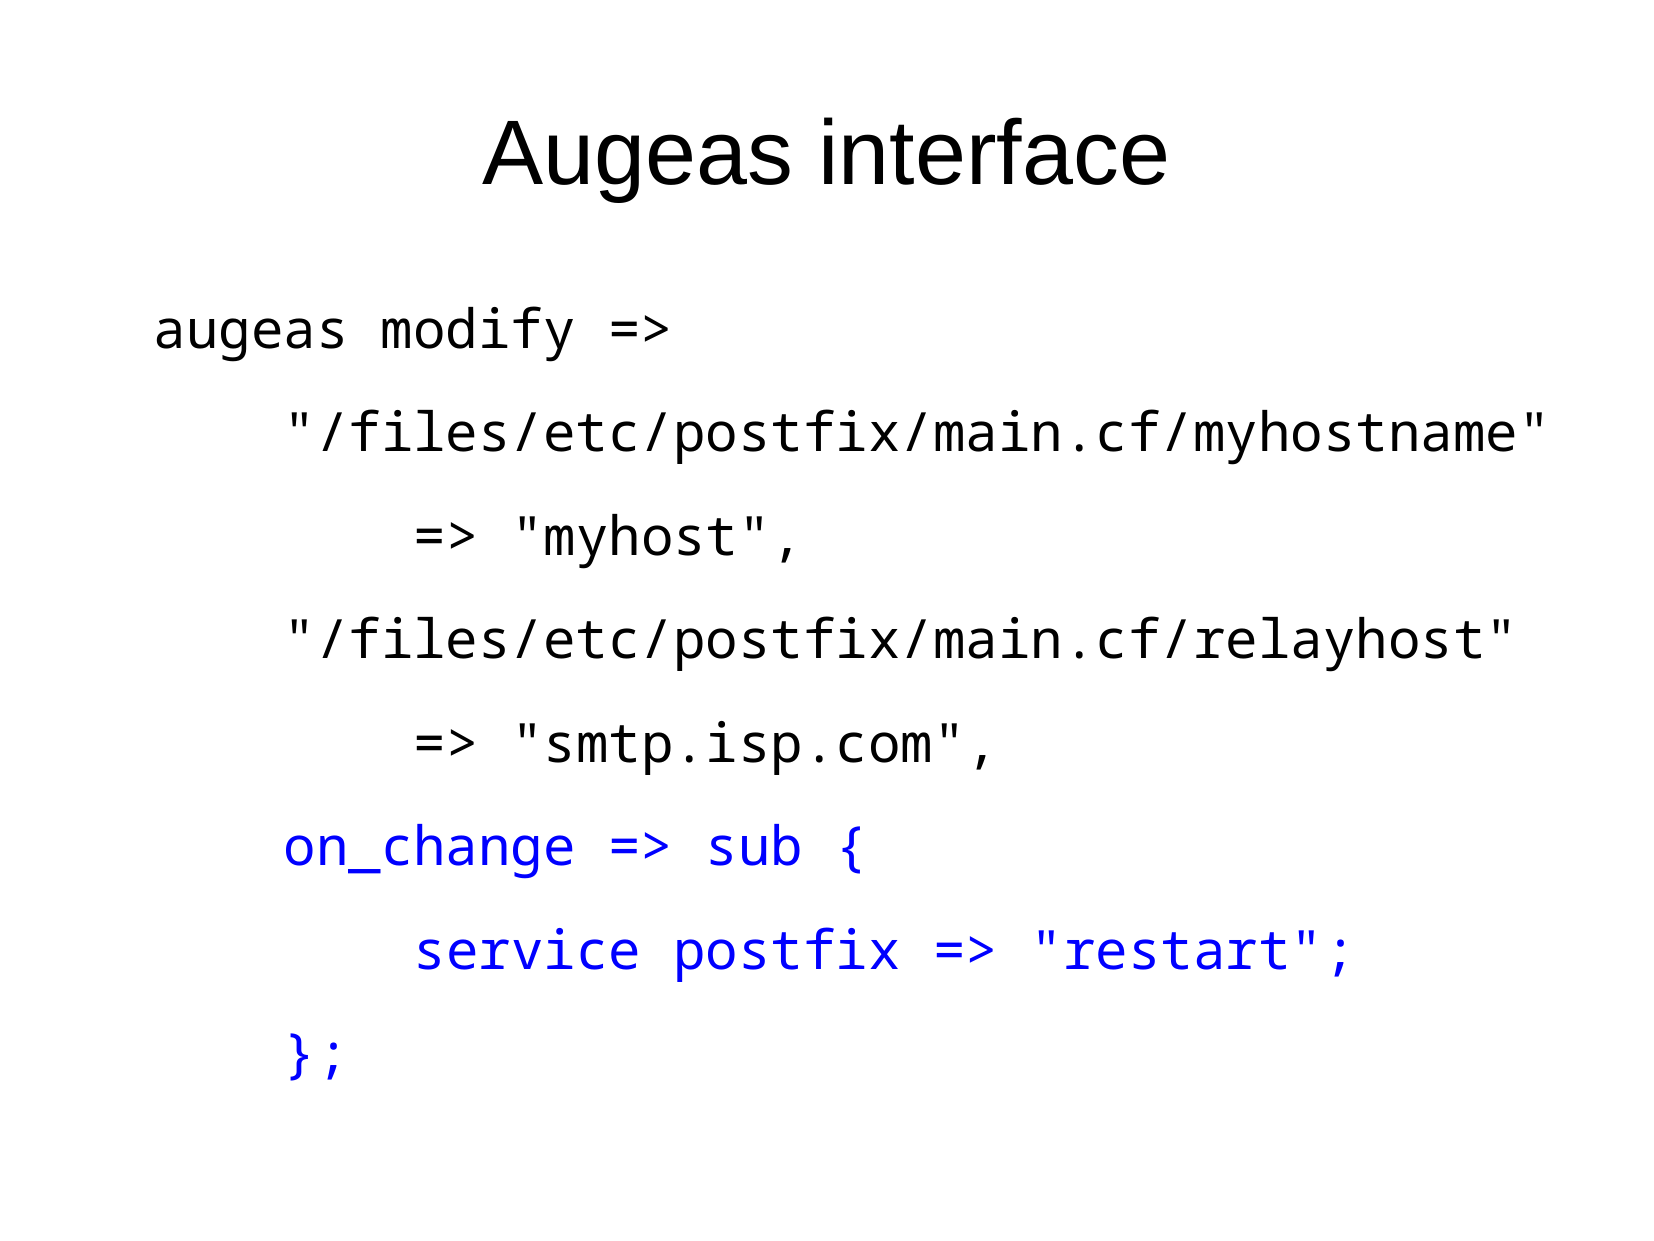

# Augeas interface
augeas modify =>
 "/files/etc/postfix/main.cf/myhostname"
 => "myhost",
 "/files/etc/postfix/main.cf/relayhost"
 => "smtp.isp.com",
 on_change => sub {
 service postfix => "restart";
 };